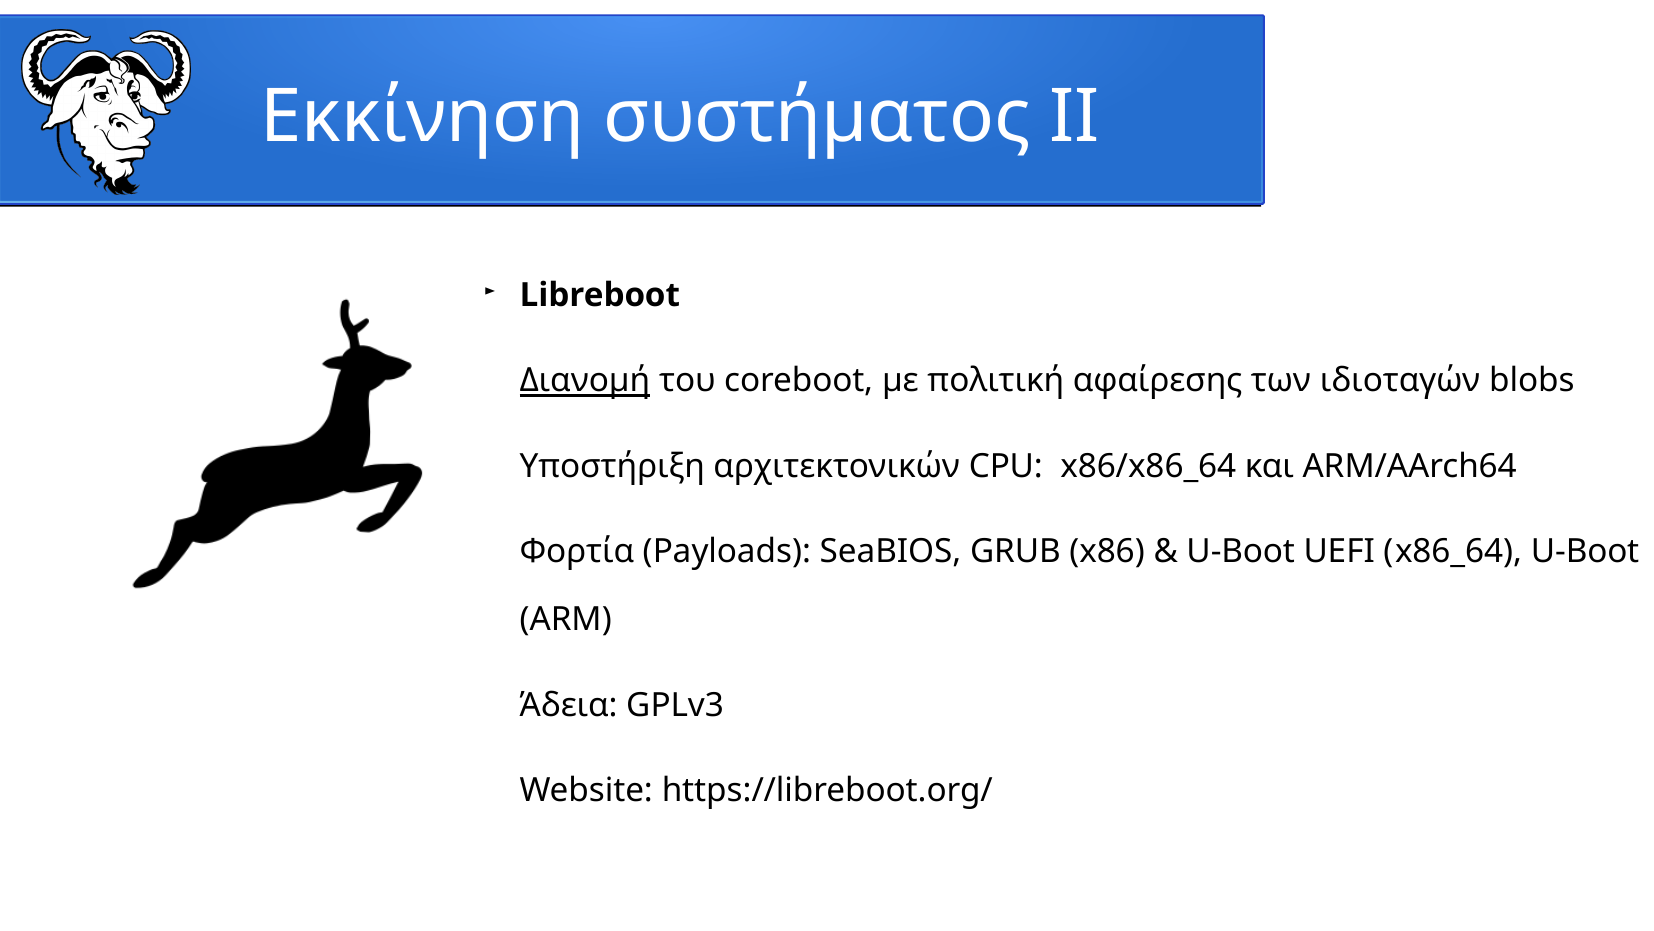

# Εκκίνηση συστήματος II
Libreboot
Διανομή του coreboot, με πολιτική αφαίρεσης των ιδιοταγών blobs
Υποστήριξη αρχιτεκτονικών CPU: x86/x86_64 και ARM/AArch64
Φορτία (Payloads): SeaBIOS, GRUB (x86) & U-Boot UEFI (x86_64), U-Boot (ARM)
Άδεια: GPLv3
Website: https://libreboot.org/